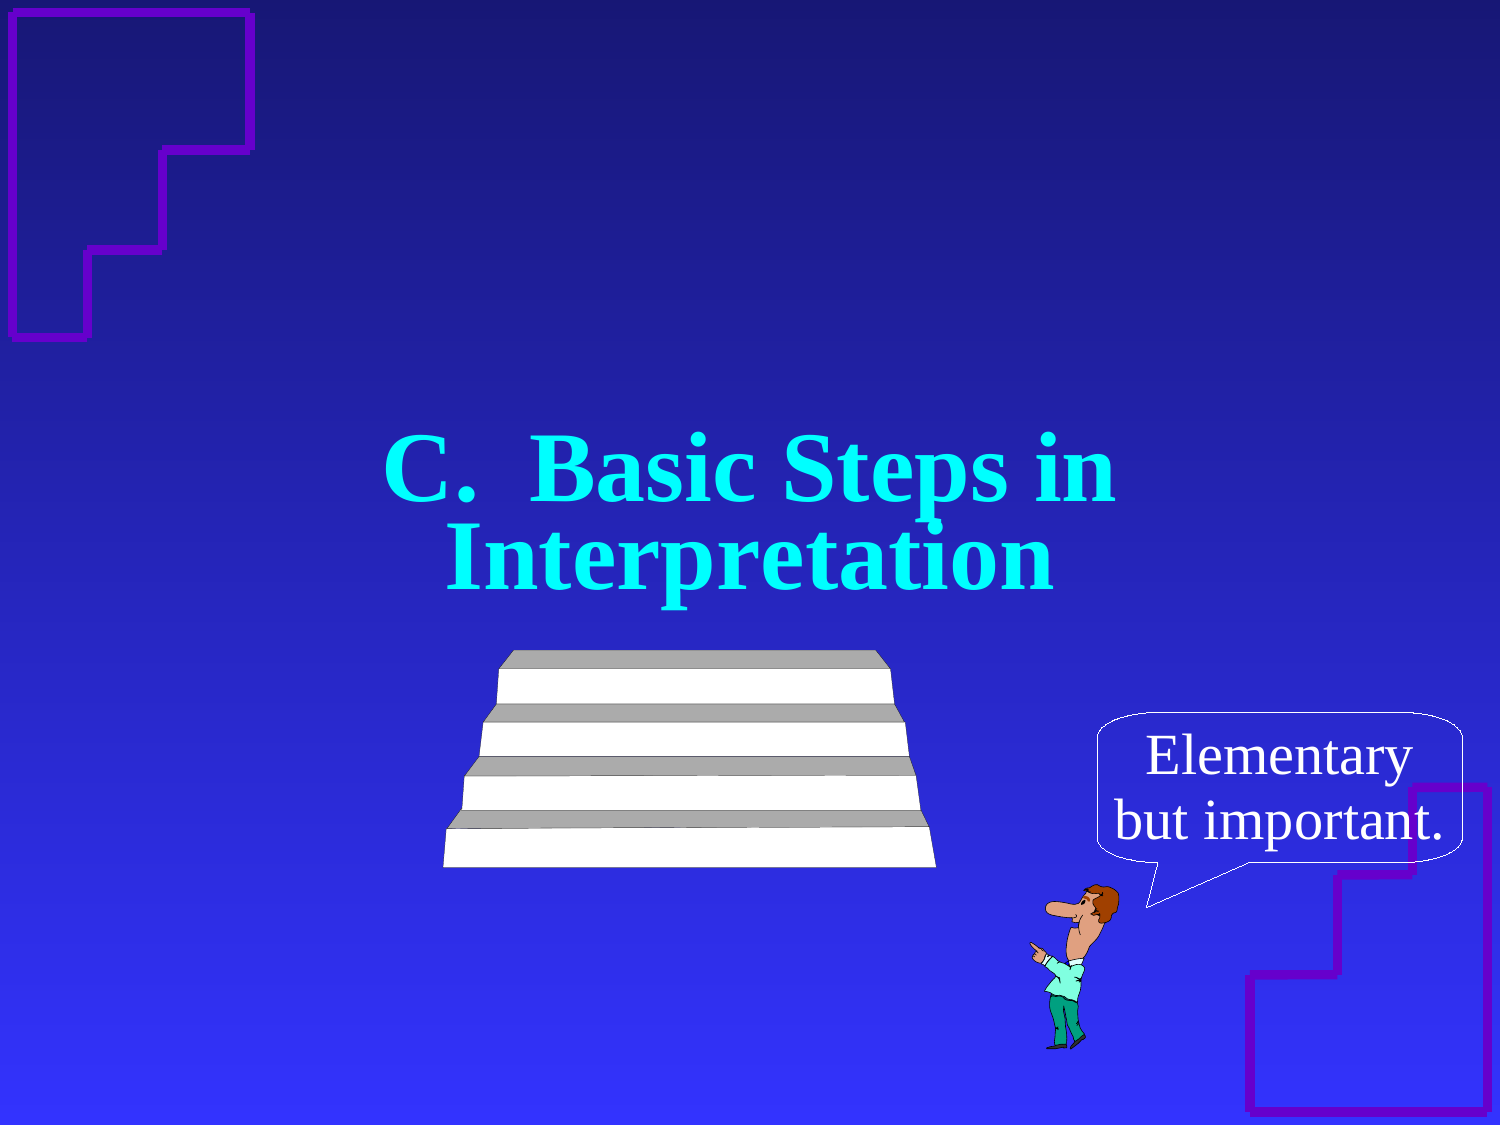

# C. Basic Steps in Interpretation
Elementary
but important.